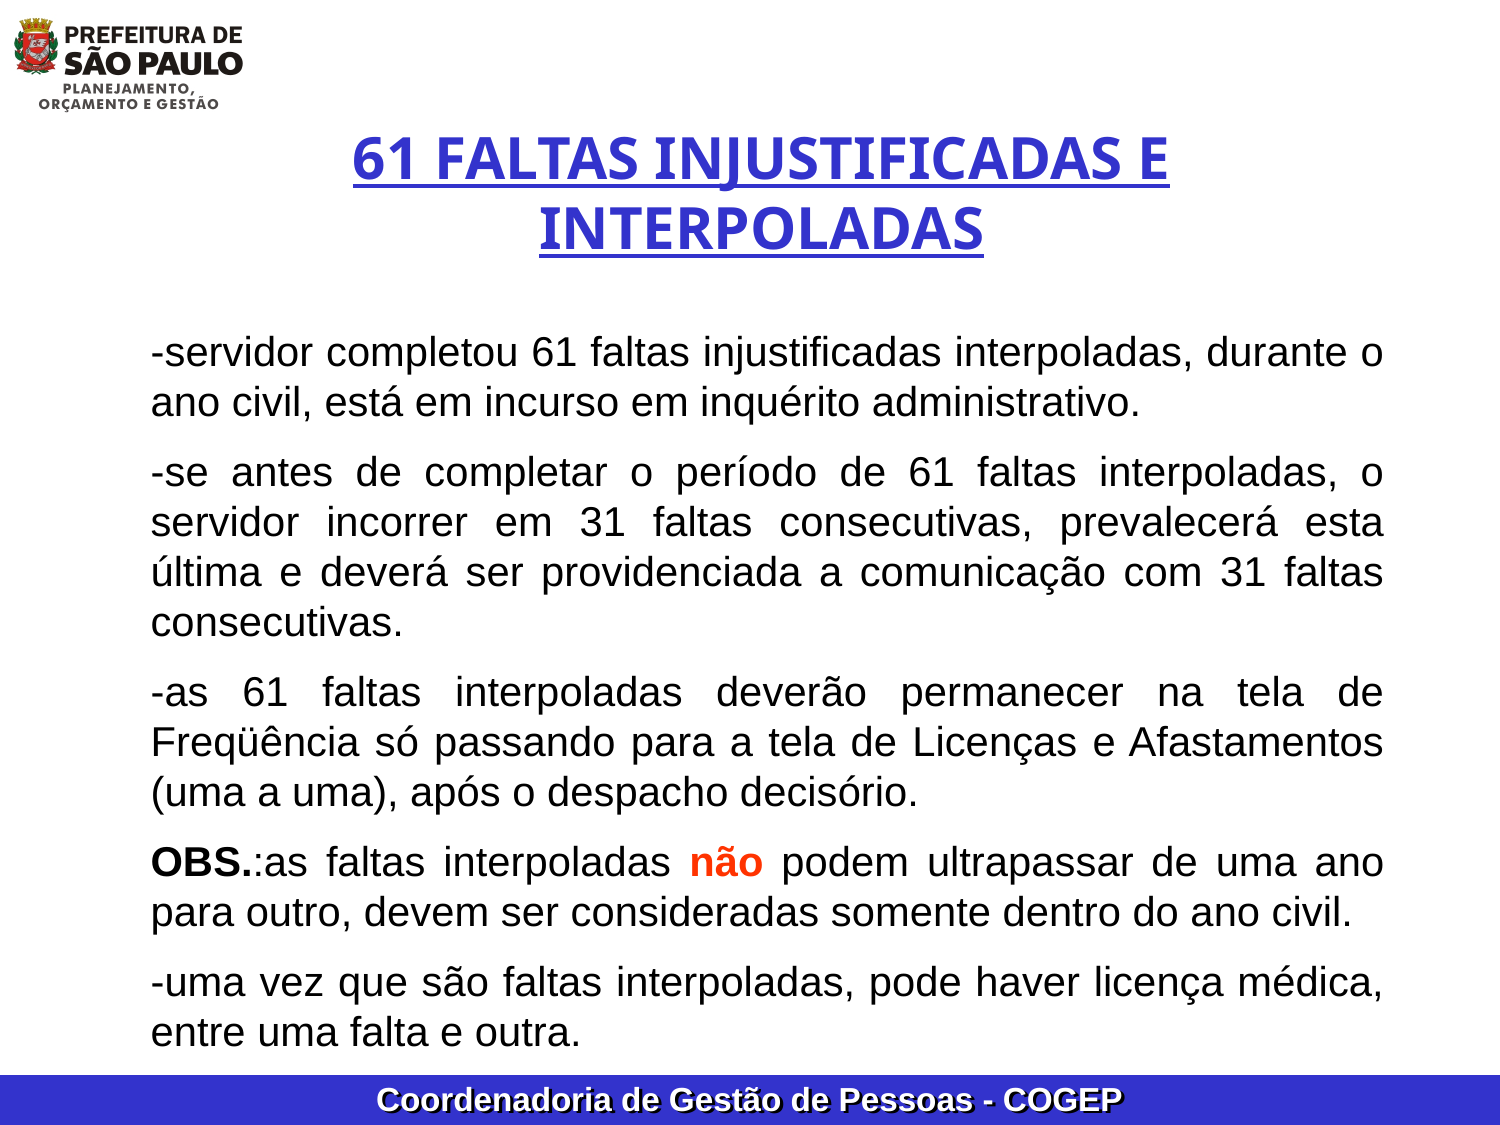

61 FALTAS INJUSTIFICADAS E INTERPOLADAS
-servidor completou 61 faltas injustificadas interpoladas, durante o ano civil, está em incurso em inquérito administrativo.
-se antes de completar o período de 61 faltas interpoladas, o servidor incorrer em 31 faltas consecutivas, prevalecerá esta última e deverá ser providenciada a comunicação com 31 faltas consecutivas.
-as 61 faltas interpoladas deverão permanecer na tela de Freqüência só passando para a tela de Licenças e Afastamentos (uma a uma), após o despacho decisório.
OBS.:as faltas interpoladas não podem ultrapassar de uma ano para outro, devem ser consideradas somente dentro do ano civil.
-uma vez que são faltas interpoladas, pode haver licença médica, entre uma falta e outra.